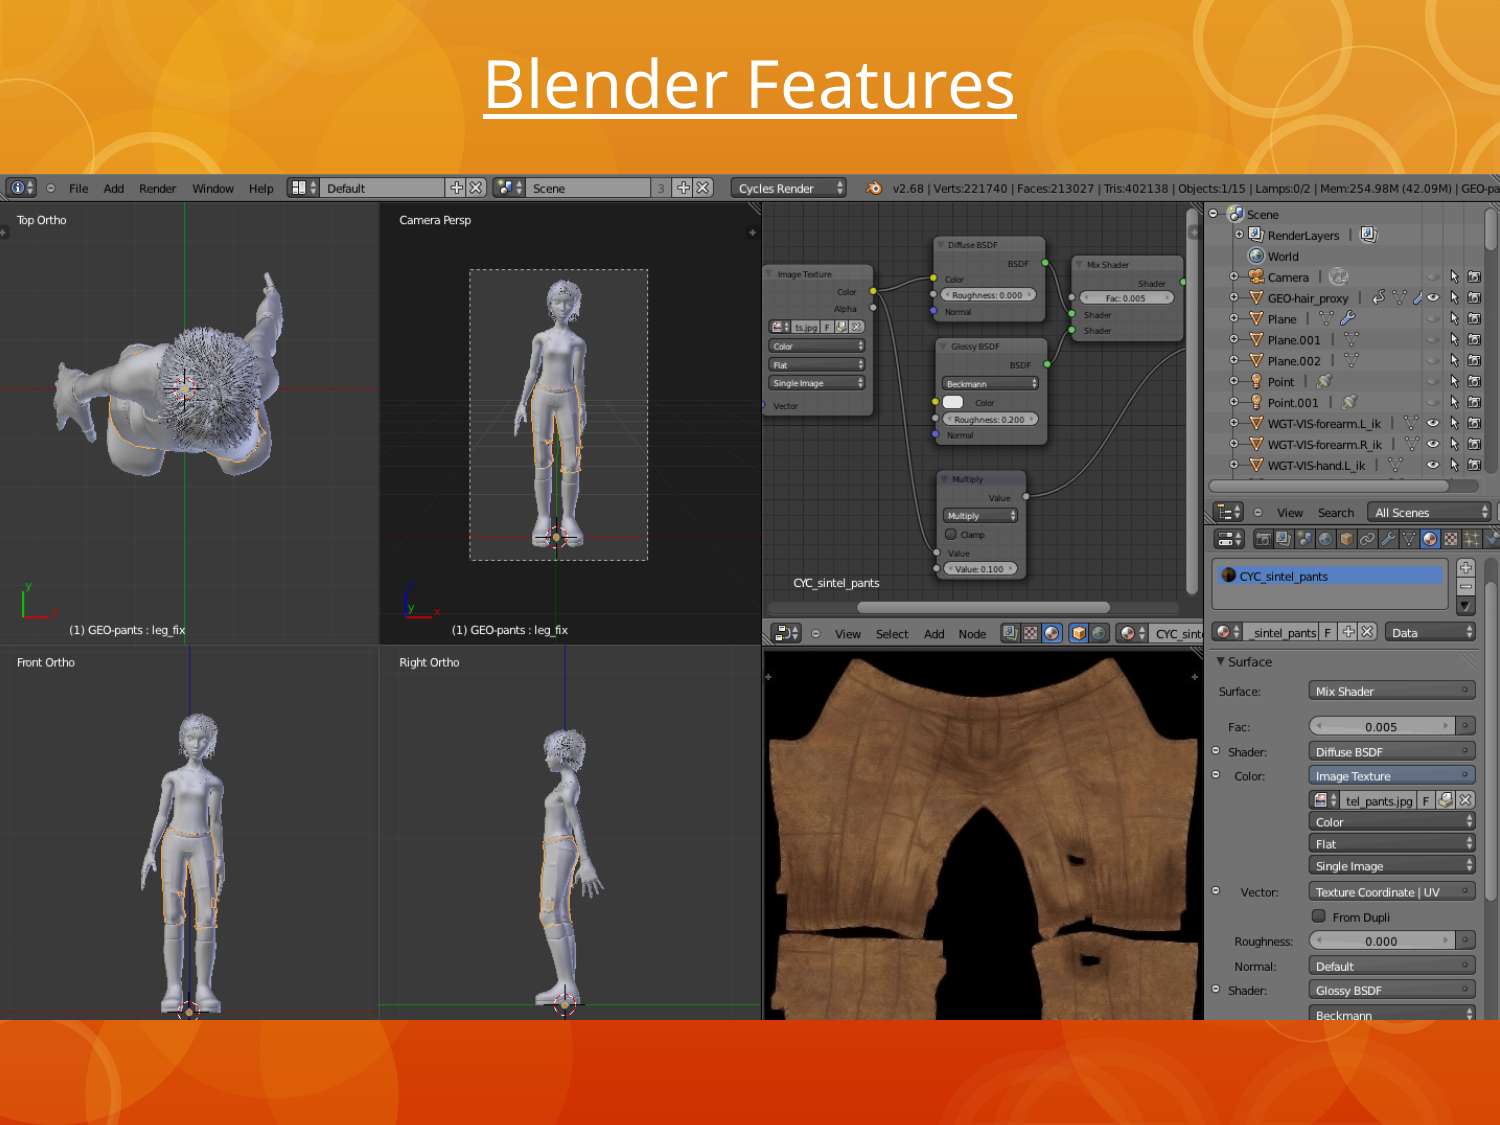

# Blender Features
Flexible Interface
Novice and advanced users will love the ability to customize their layout completely. From simply splitting their viewport, to fully customizing it with python scripting, blender works for you.
Blender’s interface also offers:
Consistency across all platforms
No disruptive pop-up windows
Crisp text (support for retina on OSX)